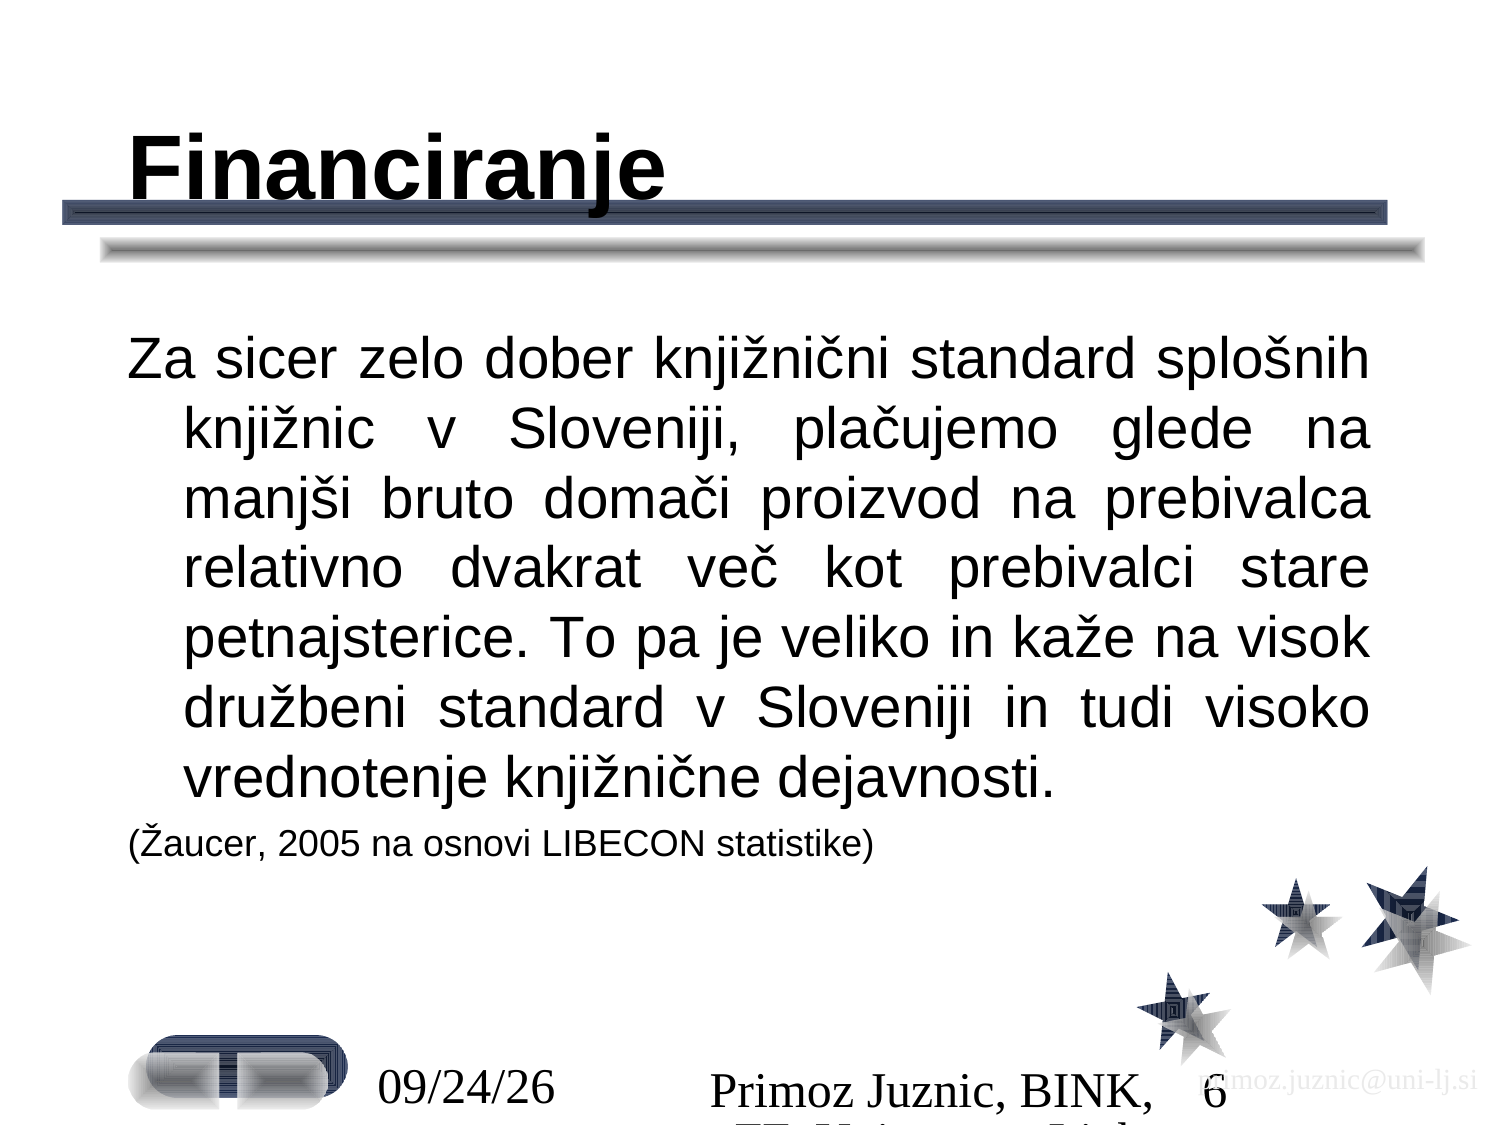

# Financiranje
Za sicer zelo dober knjižnični standard splošnih knjižnic v Sloveniji, plačujemo glede na manjši bruto domači proizvod na prebivalca relativno dvakrat več kot prebivalci stare petnajsterice. To pa je veliko in kaže na visok družbeni standard v Sloveniji in tudi visoko vrednotenje knjižnične dejavnosti.
(Žaucer, 2005 na osnovi LIBECON statistike)
Primoz Juznic, BINK, FF, Univerza v Ljubljani
6